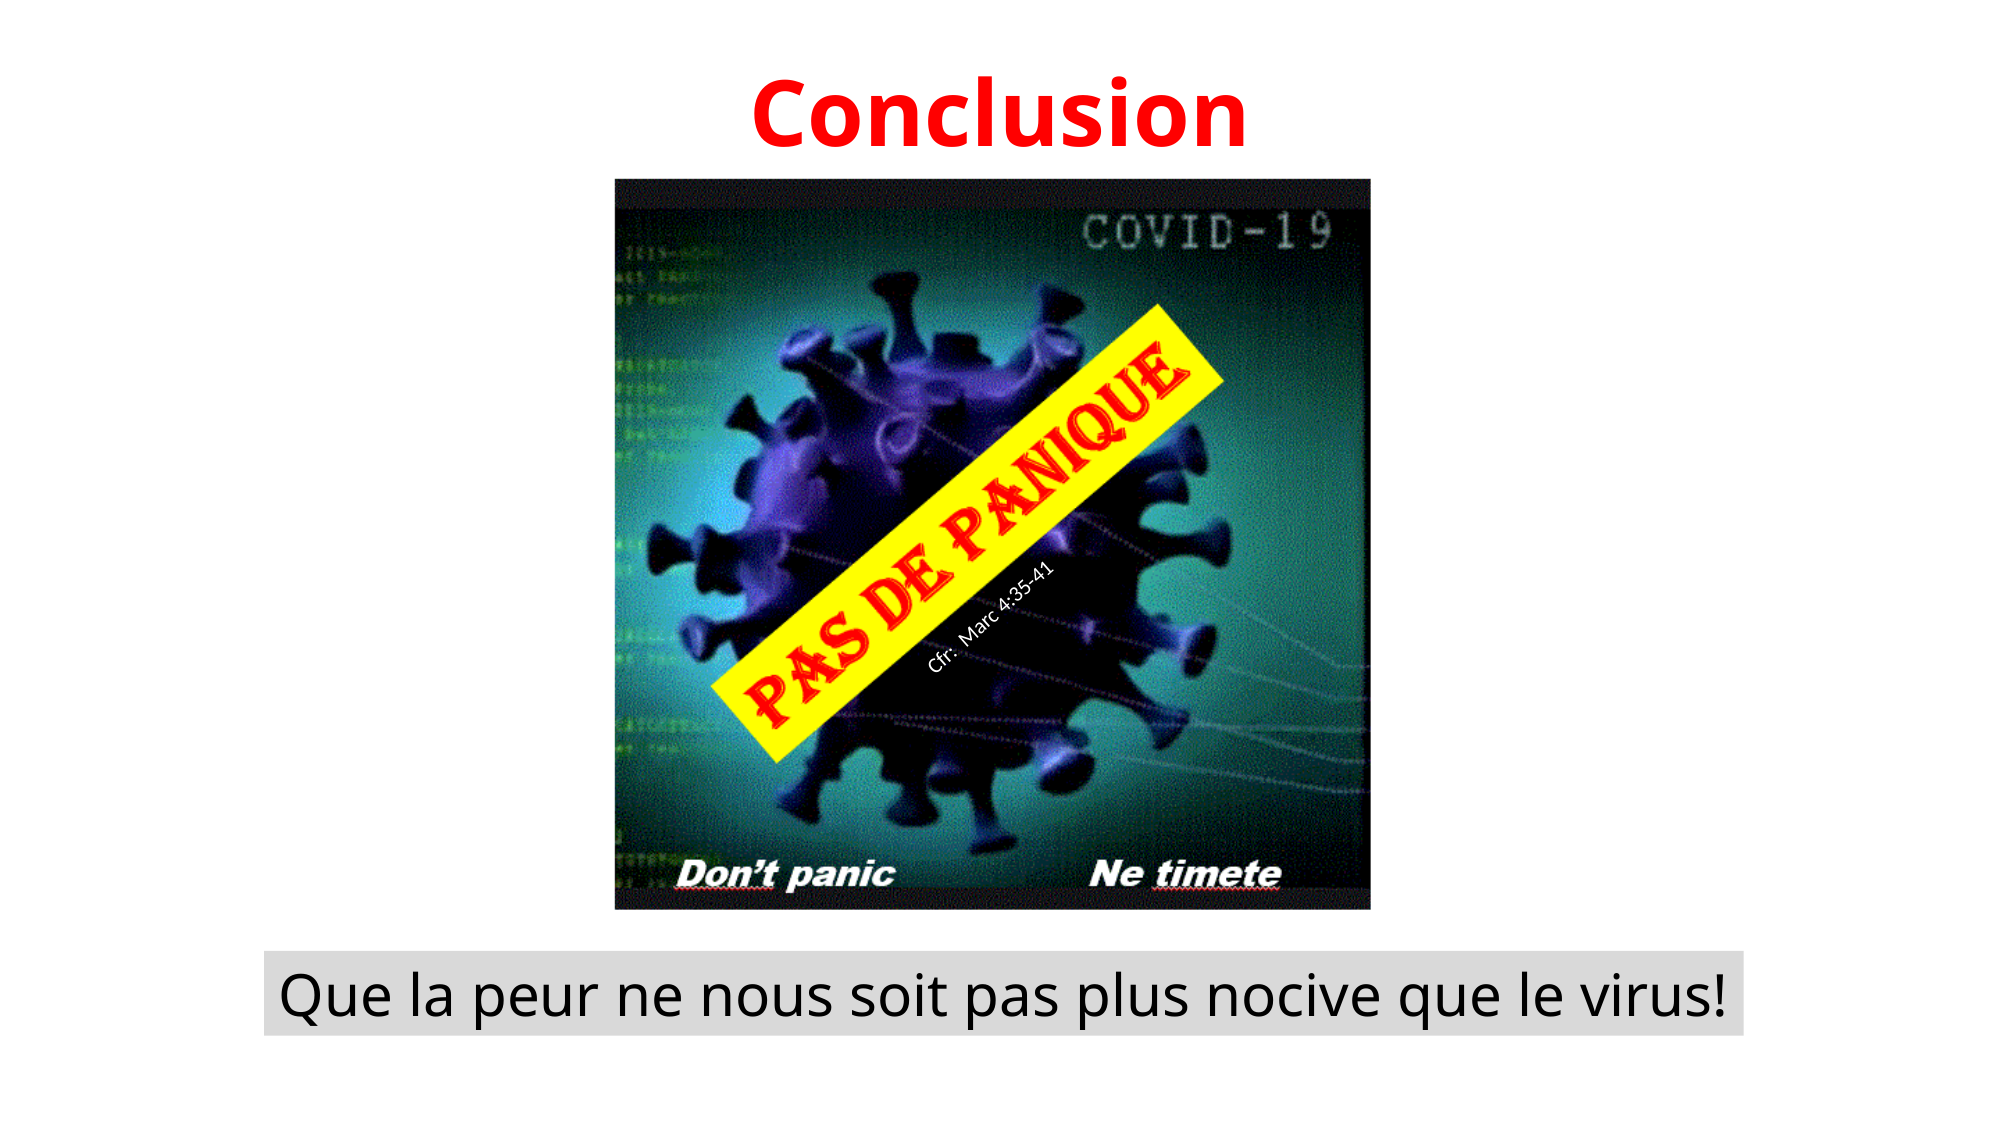

Conclusion
Cfr: Marc 4:35-41
Que la peur ne nous soit pas plus nocive que le virus!